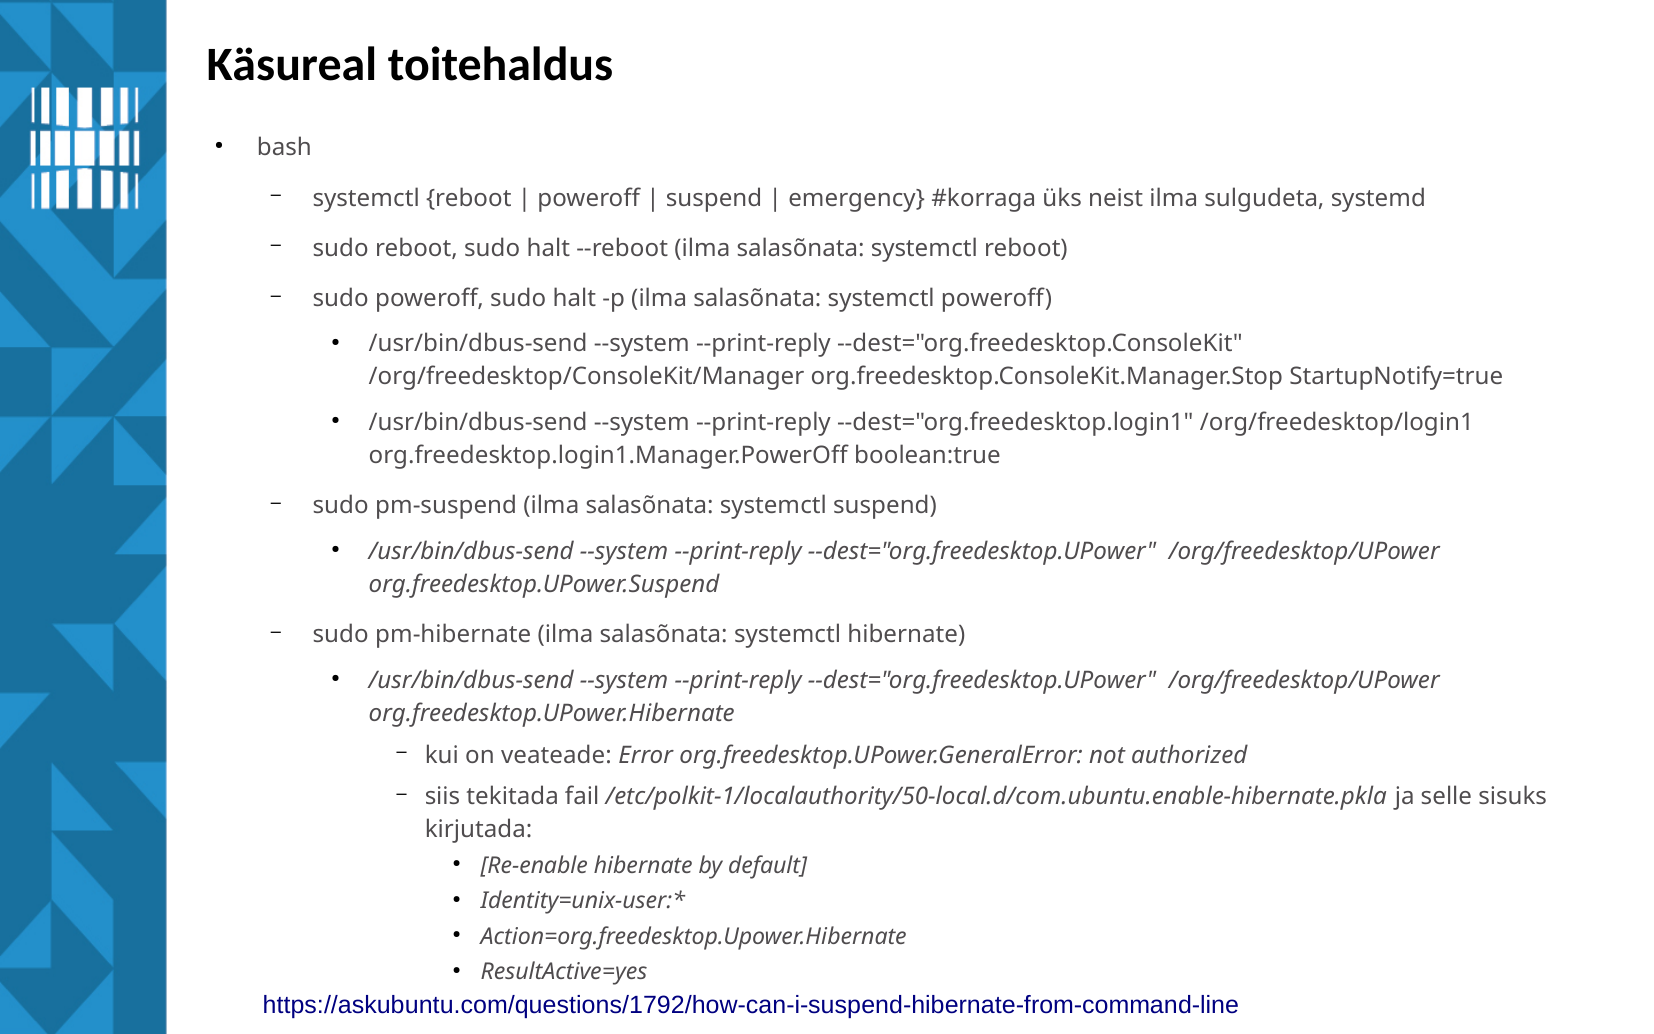

# Käsureal toitehaldus
bash
systemctl {reboot | poweroff | suspend | emergency} #korraga üks neist ilma sulgudeta, systemd
sudo reboot, sudo halt --reboot (ilma salasõnata: systemctl reboot)
sudo poweroff, sudo halt -p (ilma salasõnata: systemctl poweroff)
/usr/bin/dbus-send --system --print-reply --dest="org.freedesktop.ConsoleKit" /org/freedesktop/ConsoleKit/Manager org.freedesktop.ConsoleKit.Manager.Stop StartupNotify=true
/usr/bin/dbus-send --system --print-reply --dest="org.freedesktop.login1" /org/freedesktop/login1 org.freedesktop.login1.Manager.PowerOff boolean:true
sudo pm-suspend (ilma salasõnata: systemctl suspend)
/usr/bin/dbus-send --system --print-reply --dest="org.freedesktop.UPower" /org/freedesktop/UPower org.freedesktop.UPower.Suspend
sudo pm-hibernate (ilma salasõnata: systemctl hibernate)
/usr/bin/dbus-send --system --print-reply --dest="org.freedesktop.UPower" /org/freedesktop/UPower org.freedesktop.UPower.Hibernate
kui on veateade: Error org.freedesktop.UPower.GeneralError: not authorized
siis tekitada fail /etc/polkit-1/localauthority/50-local.d/com.ubuntu.enable-hibernate.pkla ja selle sisuks kirjutada:
[Re-enable hibernate by default]
Identity=unix-user:*
Action=org.freedesktop.Upower.Hibernate
ResultActive=yes
https://askubuntu.com/questions/1792/how-can-i-suspend-hibernate-from-command-line